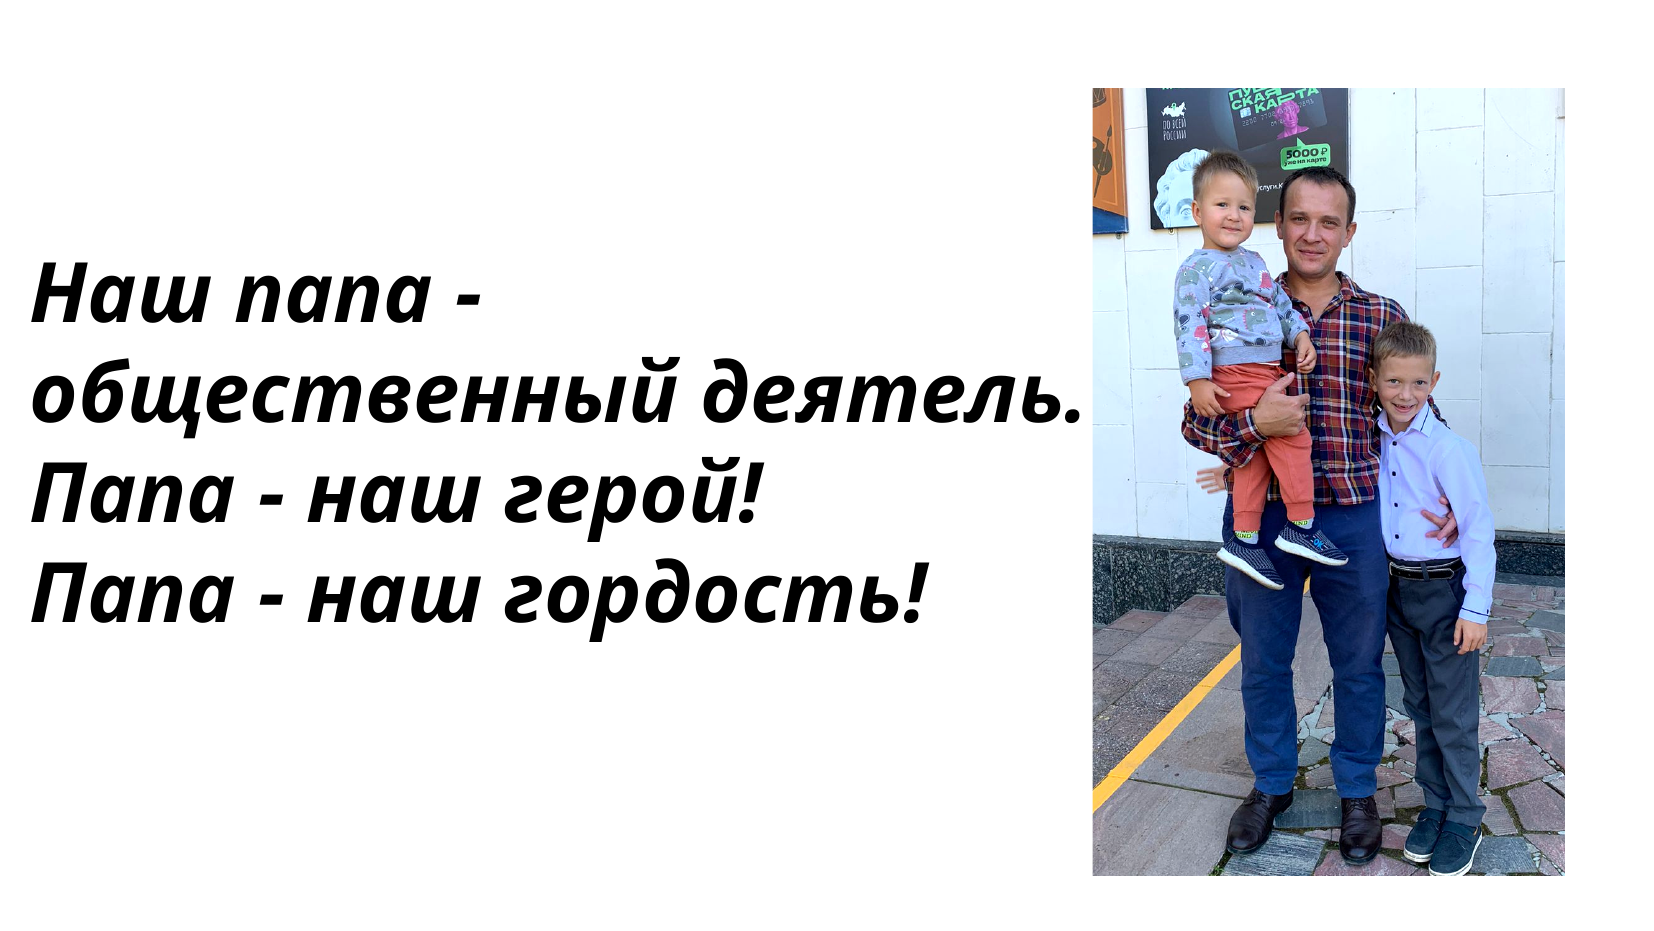

# Наш папа - общественный деятель. Папа - наш герой! Папа - наш гордость!